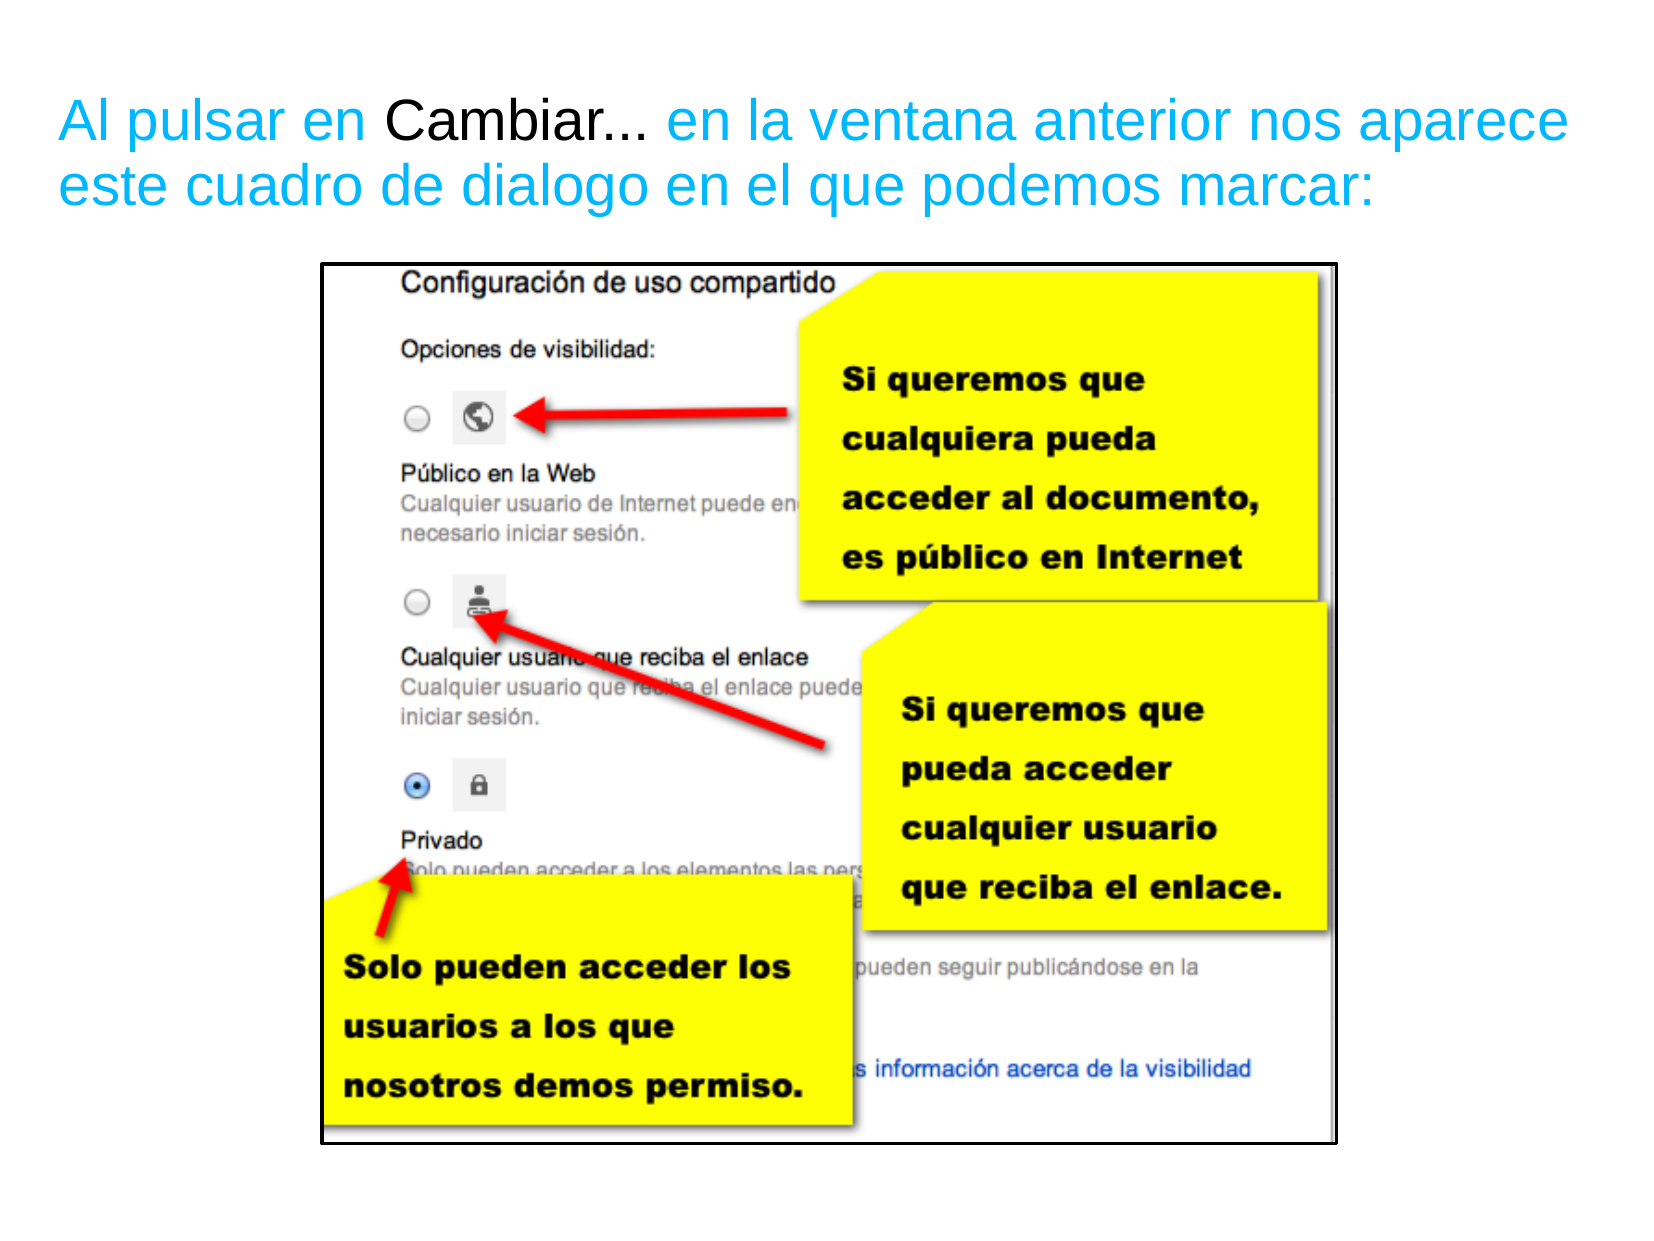

# Al pulsar en Cambiar... en la ventana anterior nos aparece este cuadro de dialogo en el que podemos marcar: